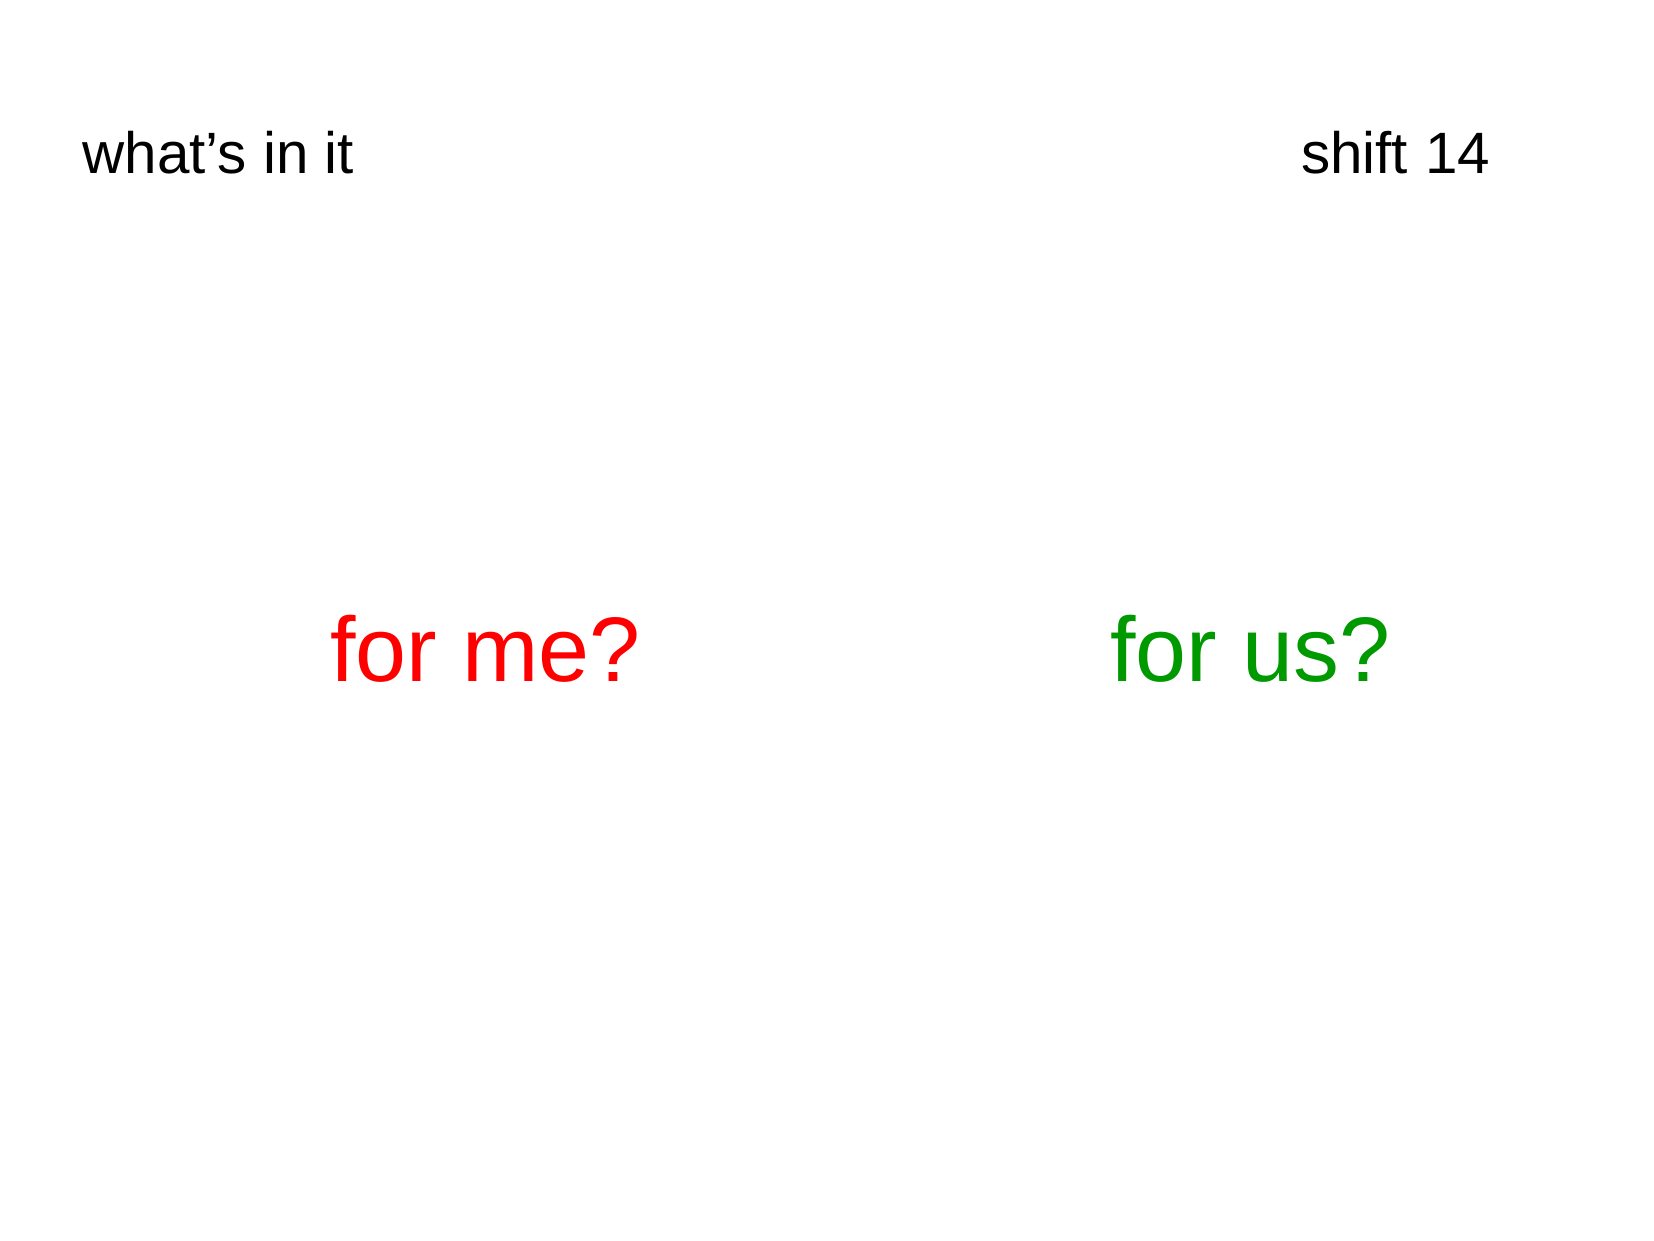

# what’s in it
shift
14
for me?
for us?